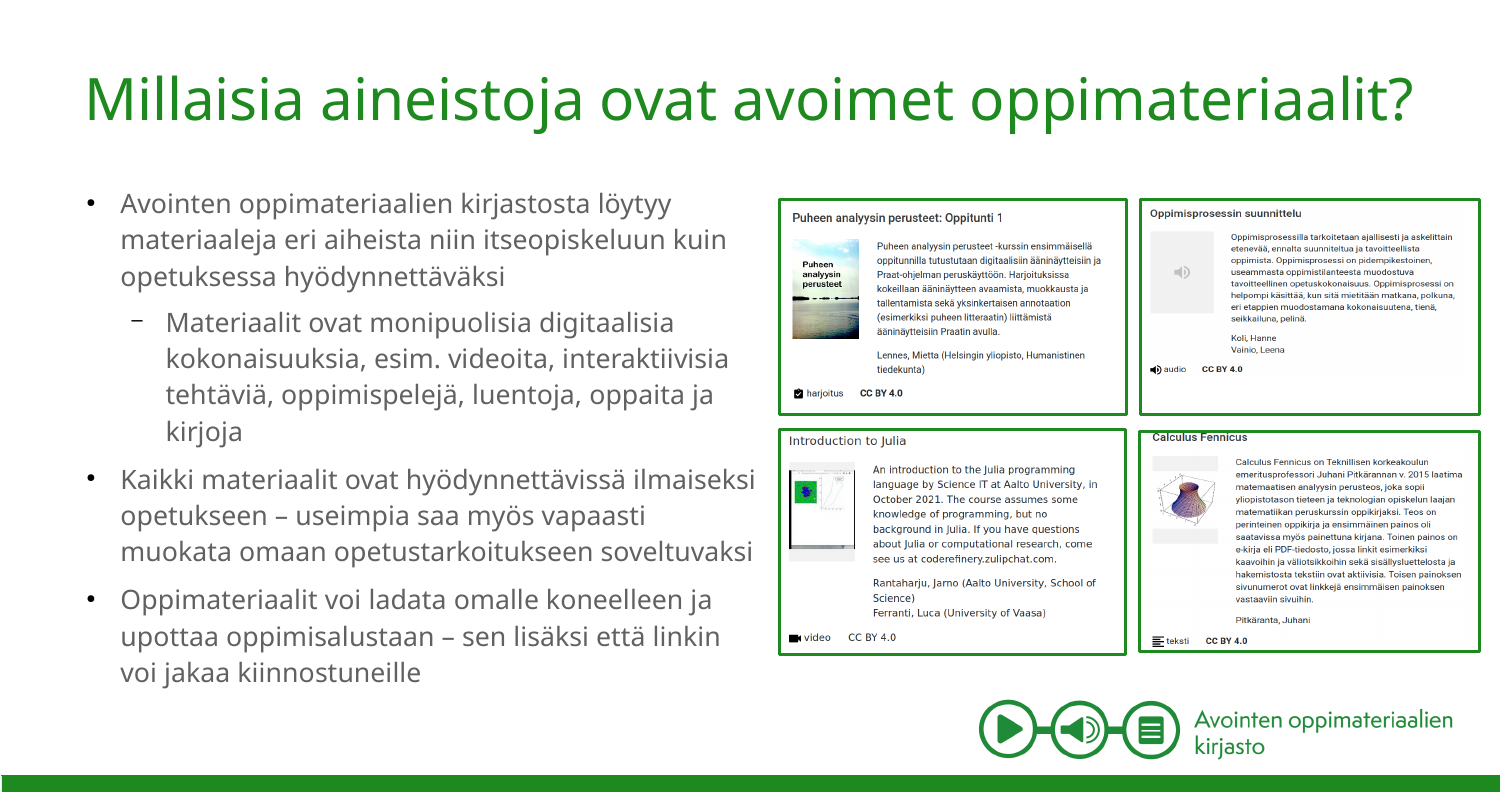

# Millaisia aineistoja ovat avoimet oppimateriaalit?
Avointen oppimateriaalien kirjastosta löytyy materiaaleja eri aiheista niin itseopiskeluun kuin opetuksessa hyödynnettäväksi
Materiaalit ovat monipuolisia digitaalisia kokonaisuuksia, esim. videoita, interaktiivisia tehtäviä, oppimispelejä, luentoja, oppaita ja kirjoja
Kaikki materiaalit ovat hyödynnettävissä ilmaiseksi opetukseen – useimpia saa myös vapaasti muokata omaan opetustarkoitukseen soveltuvaksi
Oppimateriaalit voi ladata omalle koneelleen ja upottaa oppimisalustaan – sen lisäksi että linkin voi jakaa kiinnostuneille